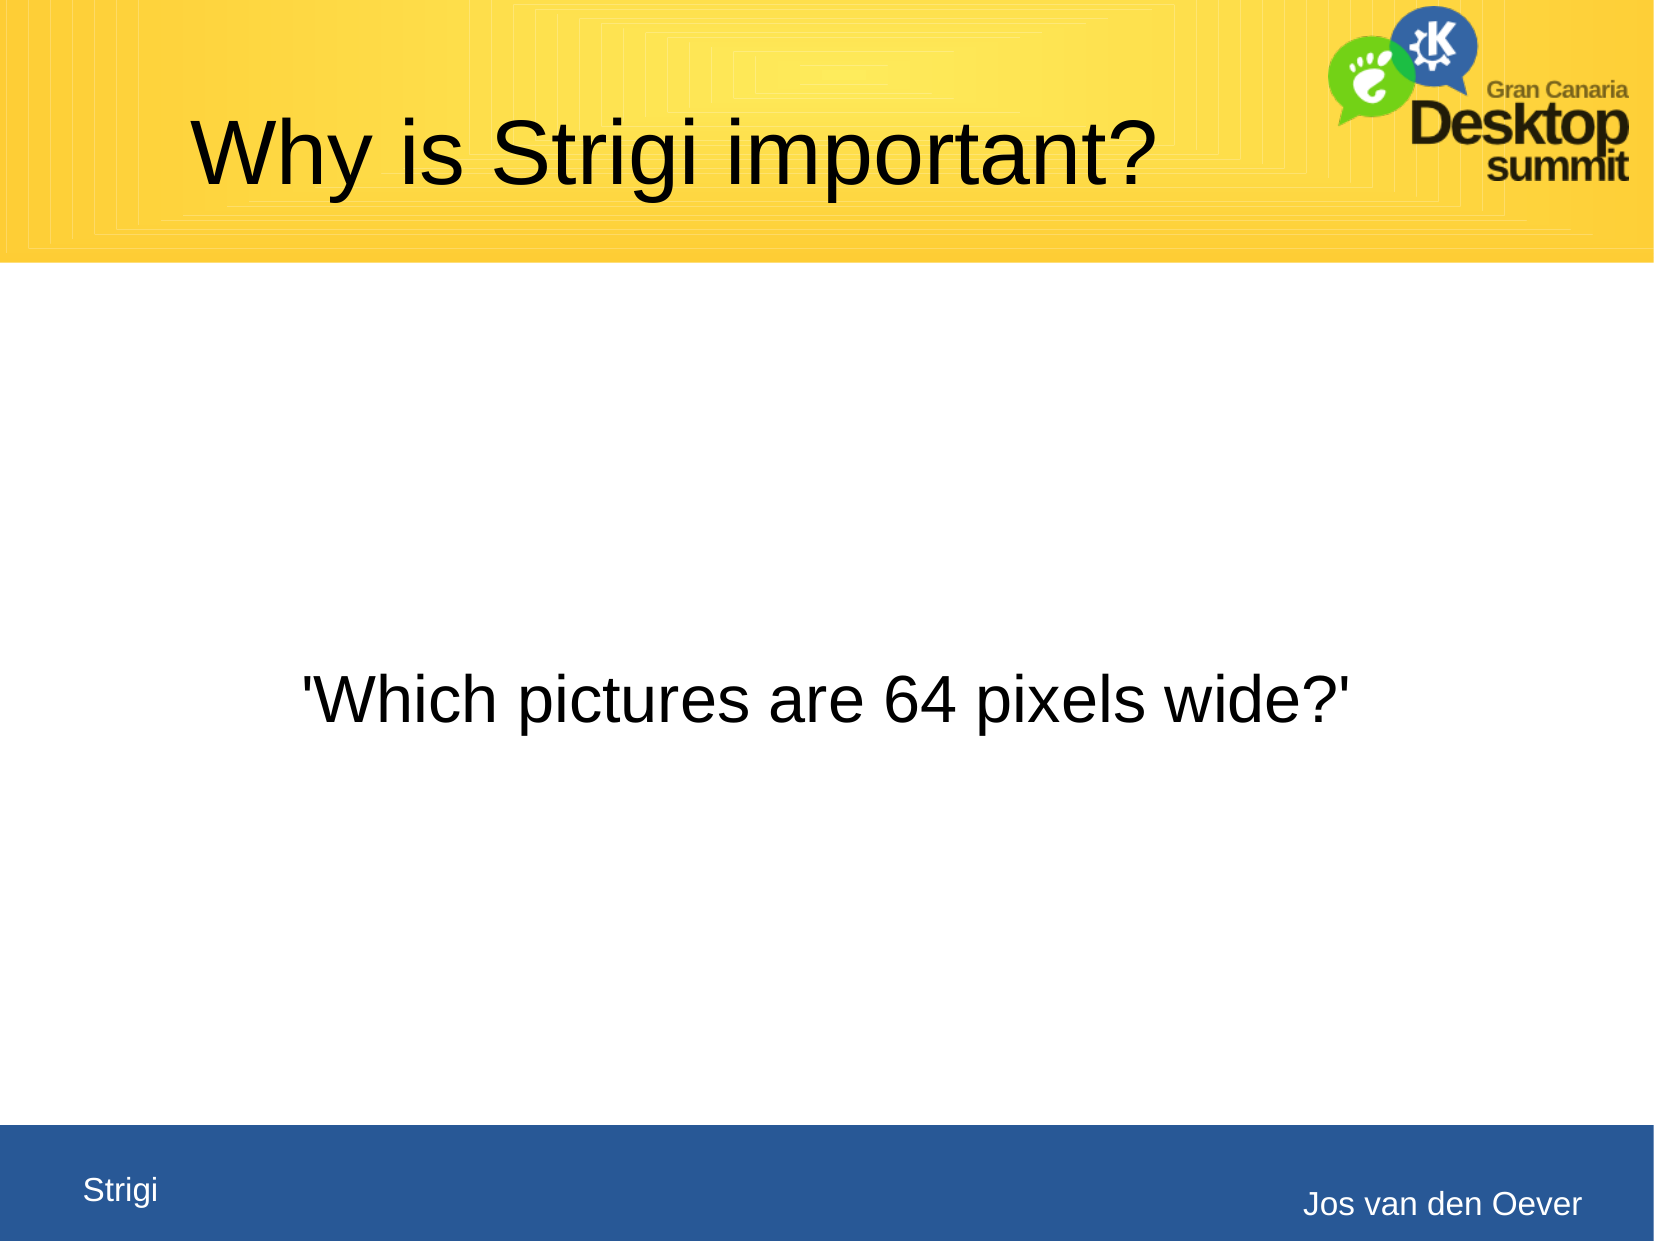

# Why is Strigi important?
'Which pictures are 64 pixels wide?'